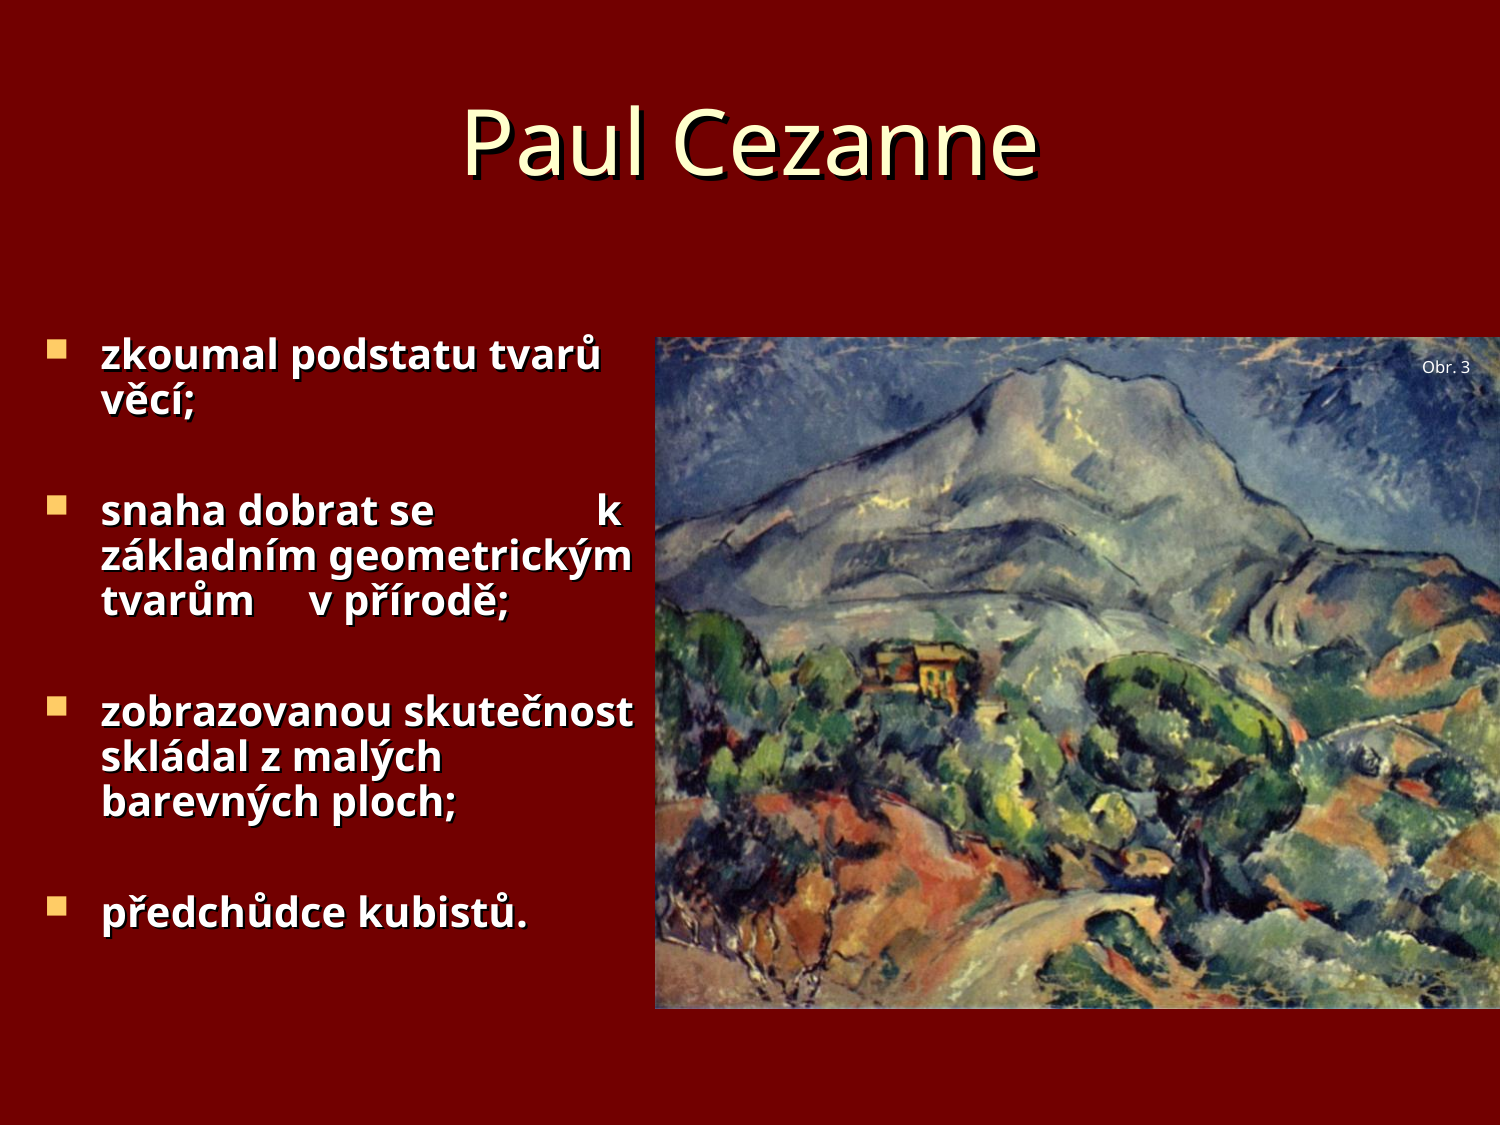

# Paul Cezanne
zkoumal podstatu tvarů věcí;
snaha dobrat se k základním geometrickým tvarům v přírodě;
zobrazovanou skutečnost skládal z malých barevných ploch;
předchůdce kubistů.
Obr. 3